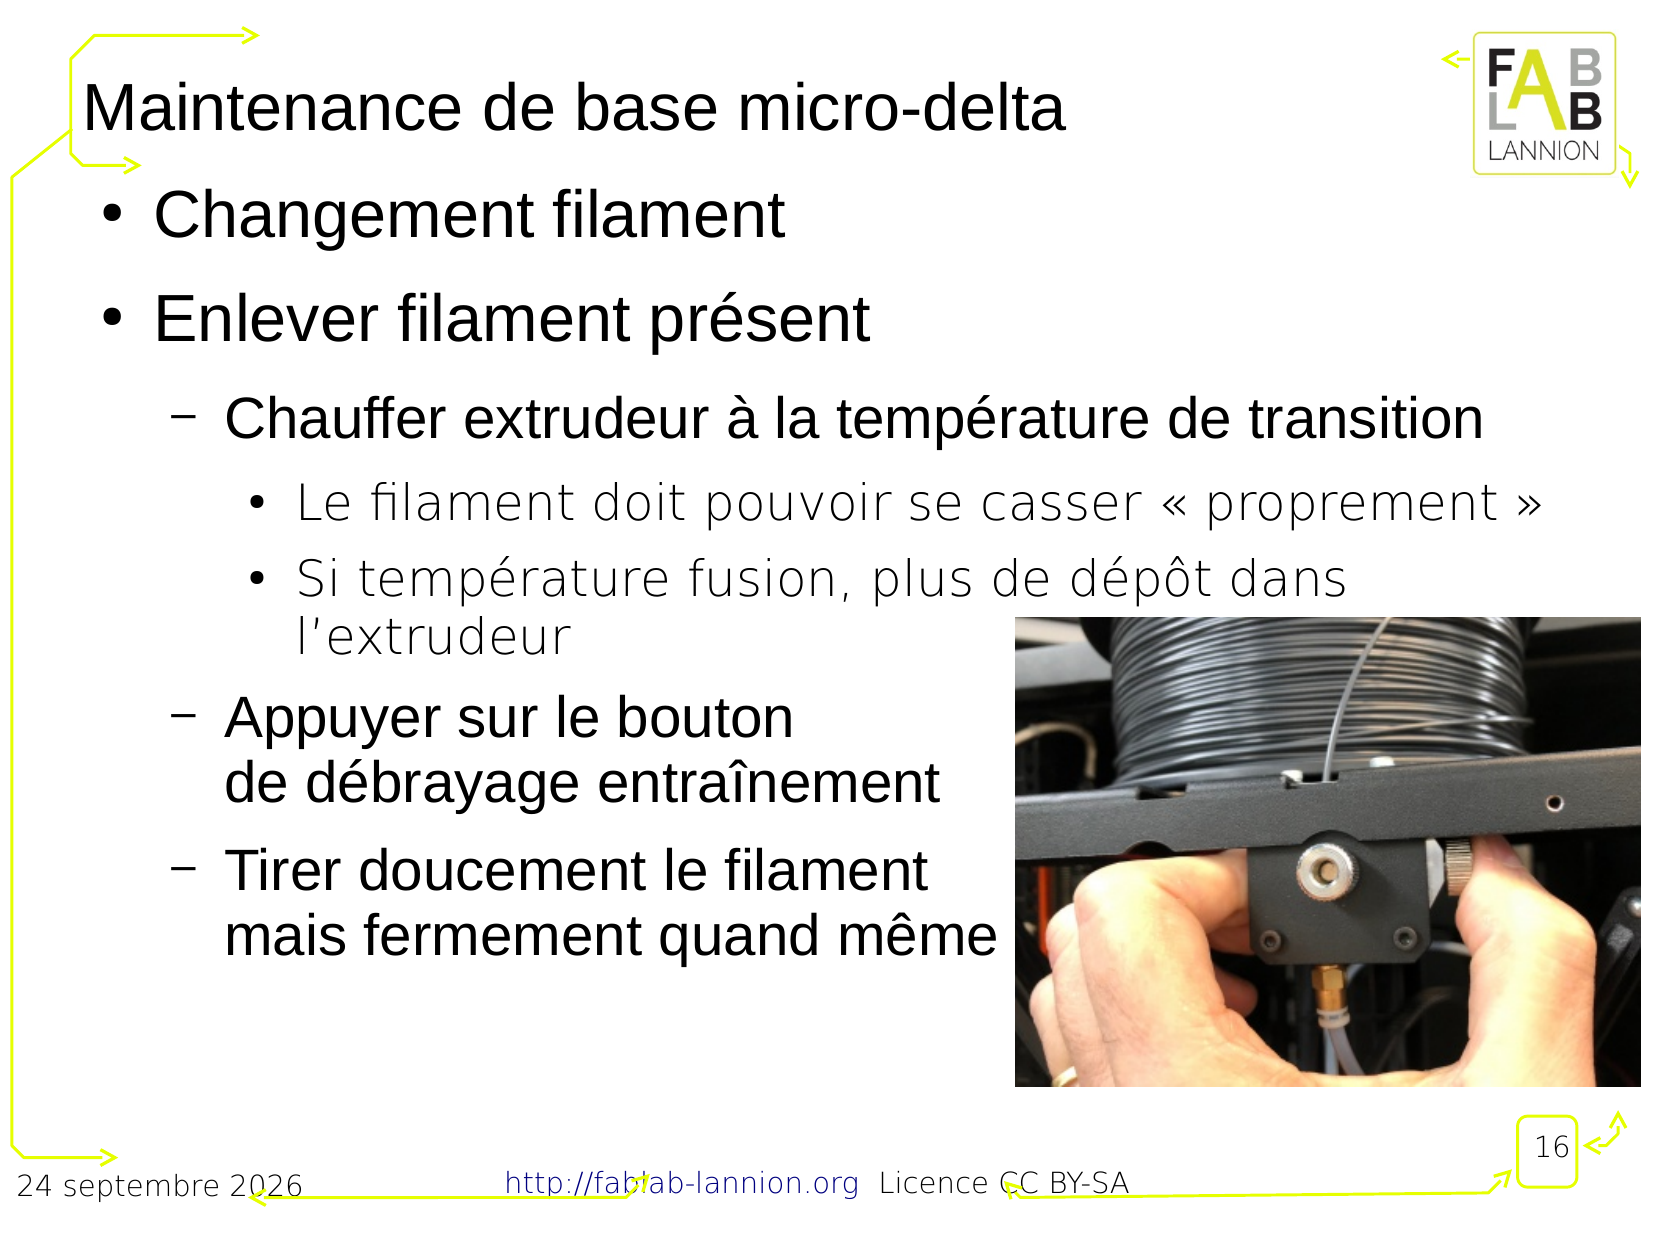

# Maintenance de base micro-delta
Changement filament
Enlever filament présent
Chauffer extrudeur à la température de transition
Le filament doit pouvoir se casser « proprement »
Si température fusion, plus de dépôt dans l’extrudeur
Appuyer sur le bouton
de débrayage entraînement
Tirer doucement le filament
mais fermement quand même
16